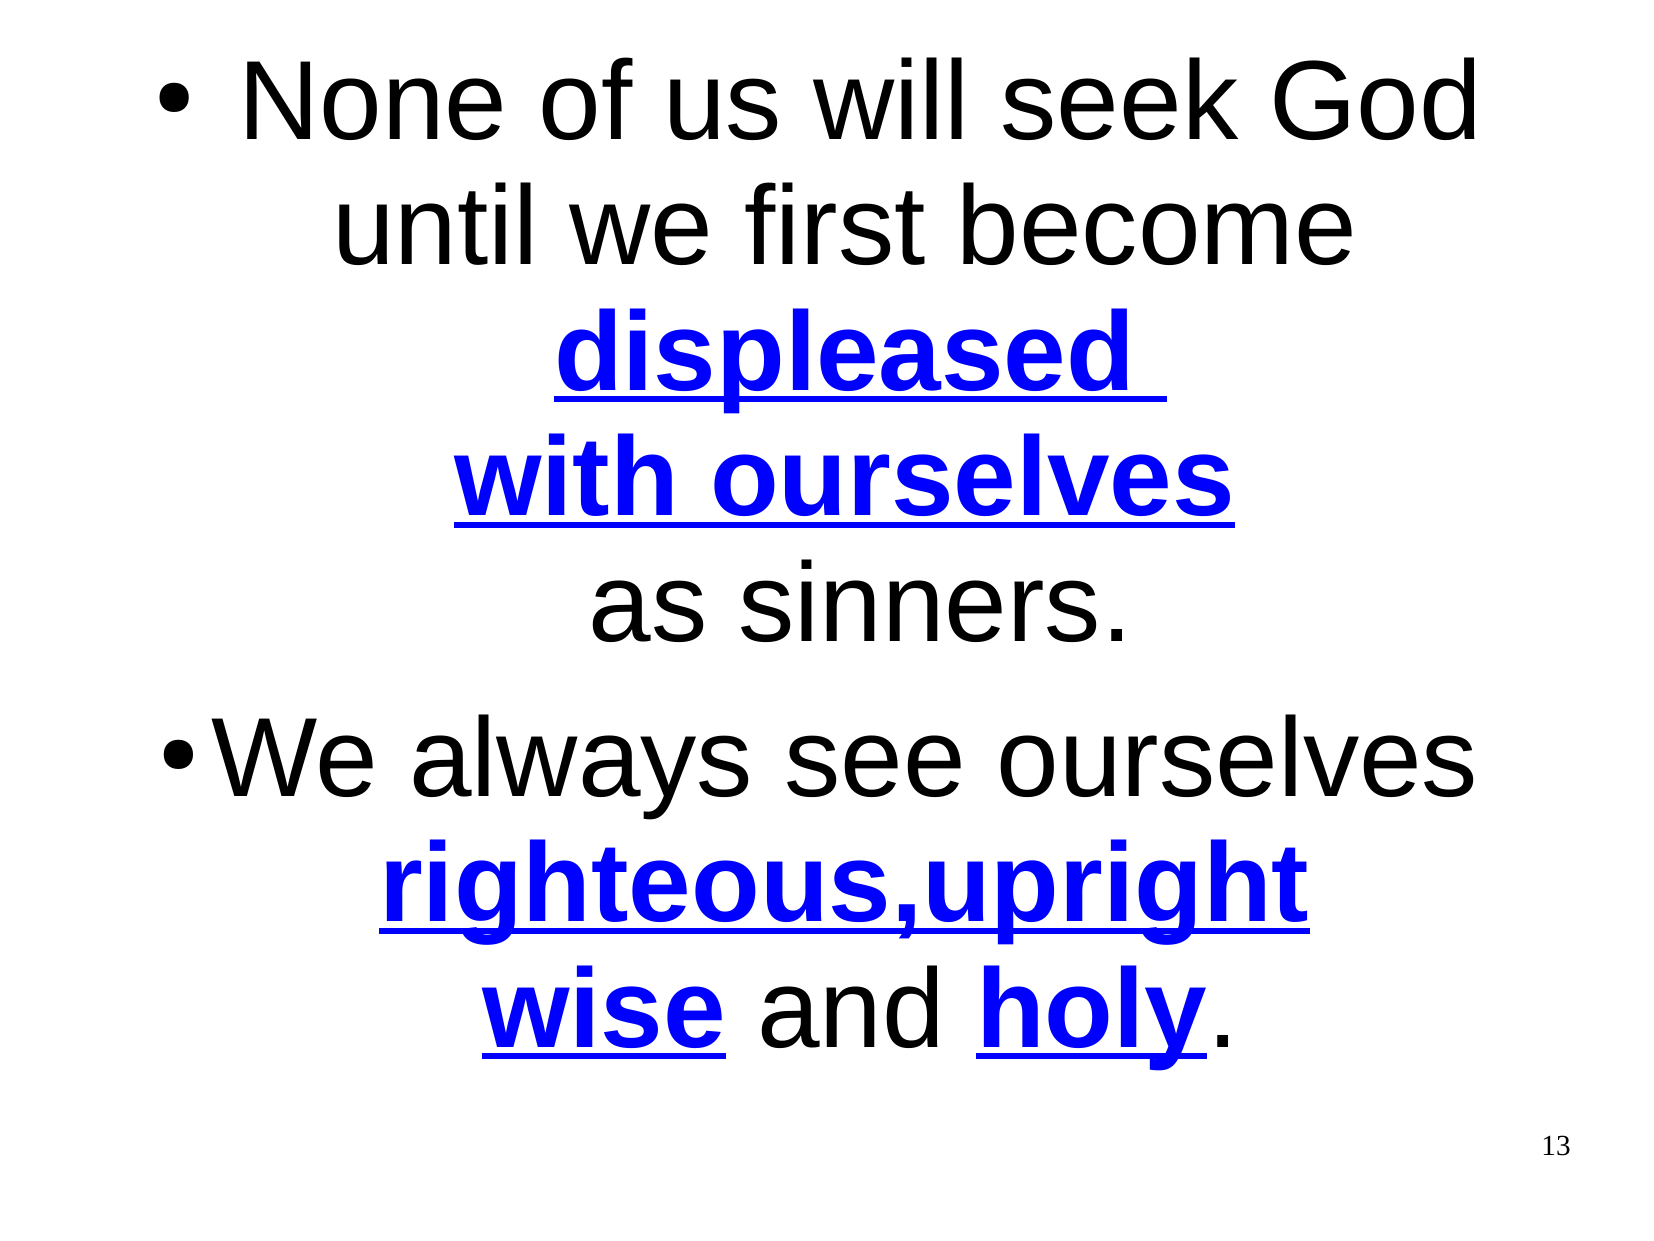

# None of us will seek God until we first become displeased with ourselves as sinners.
We always see ourselves
righteous,upright
wise and holy.
13